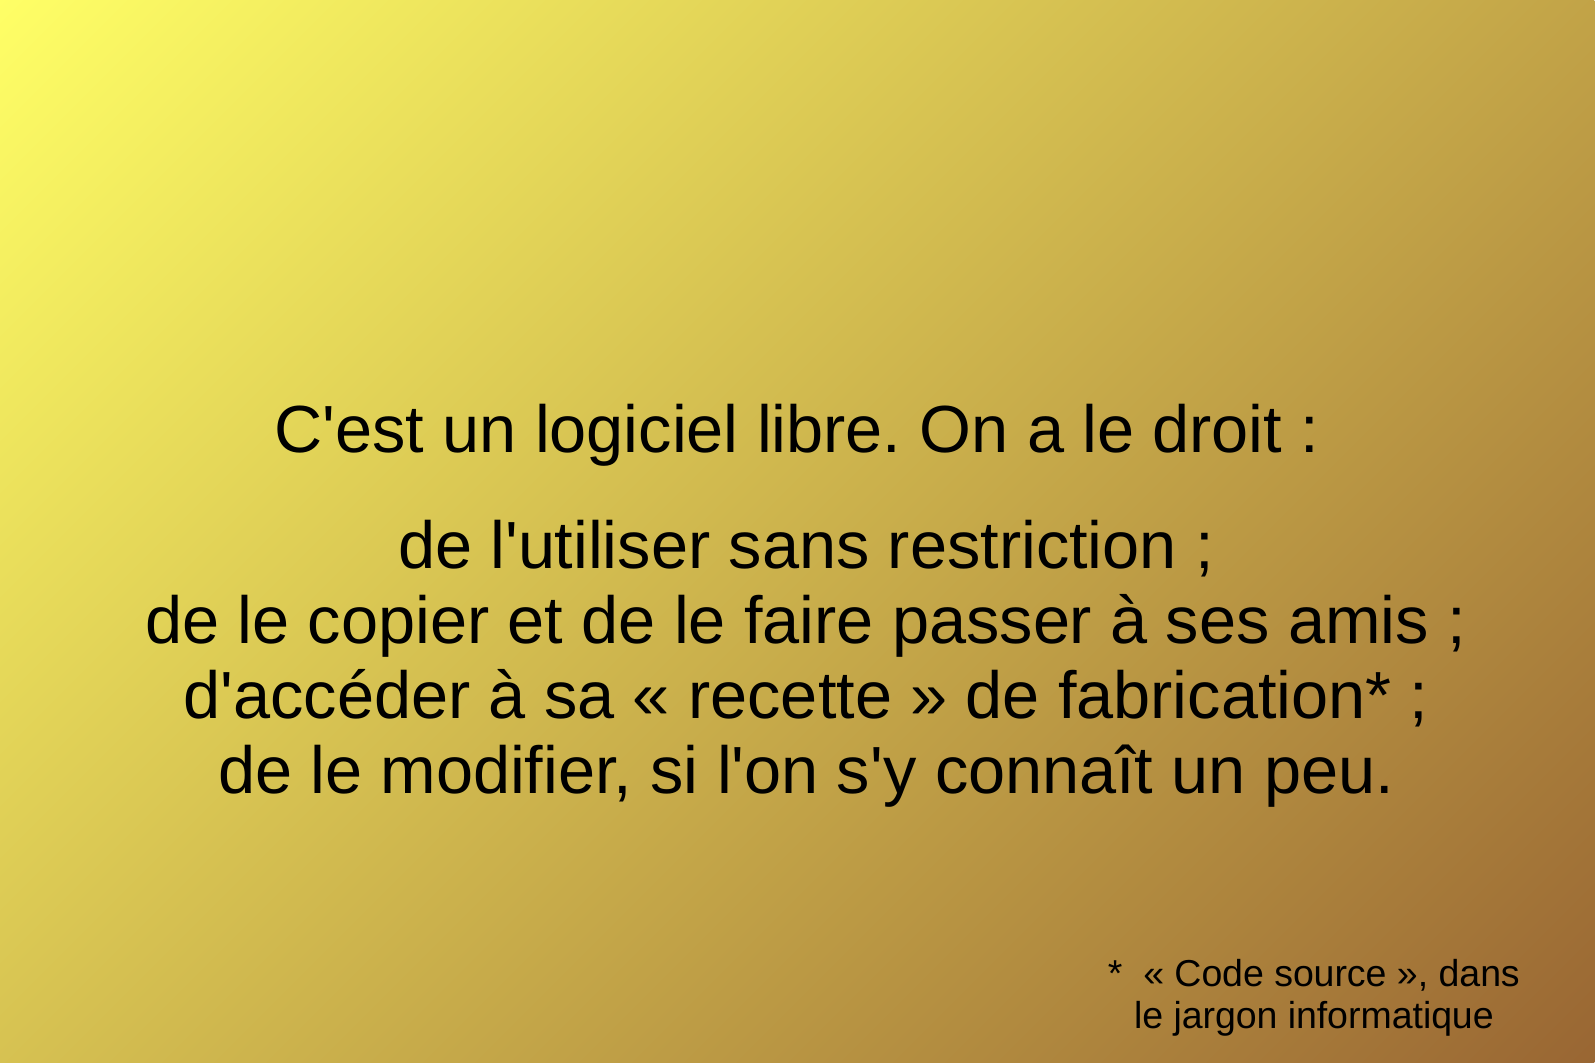

C'est un logiciel libre. On a le droit :
 de l'utiliser sans restriction ;
 de le copier et de le faire passer à ses amis ;
 d'accéder à sa « recette » de fabrication* ;
 de le modifier, si l'on s'y connaît un peu.
* « Code source », dans le jargon informatique